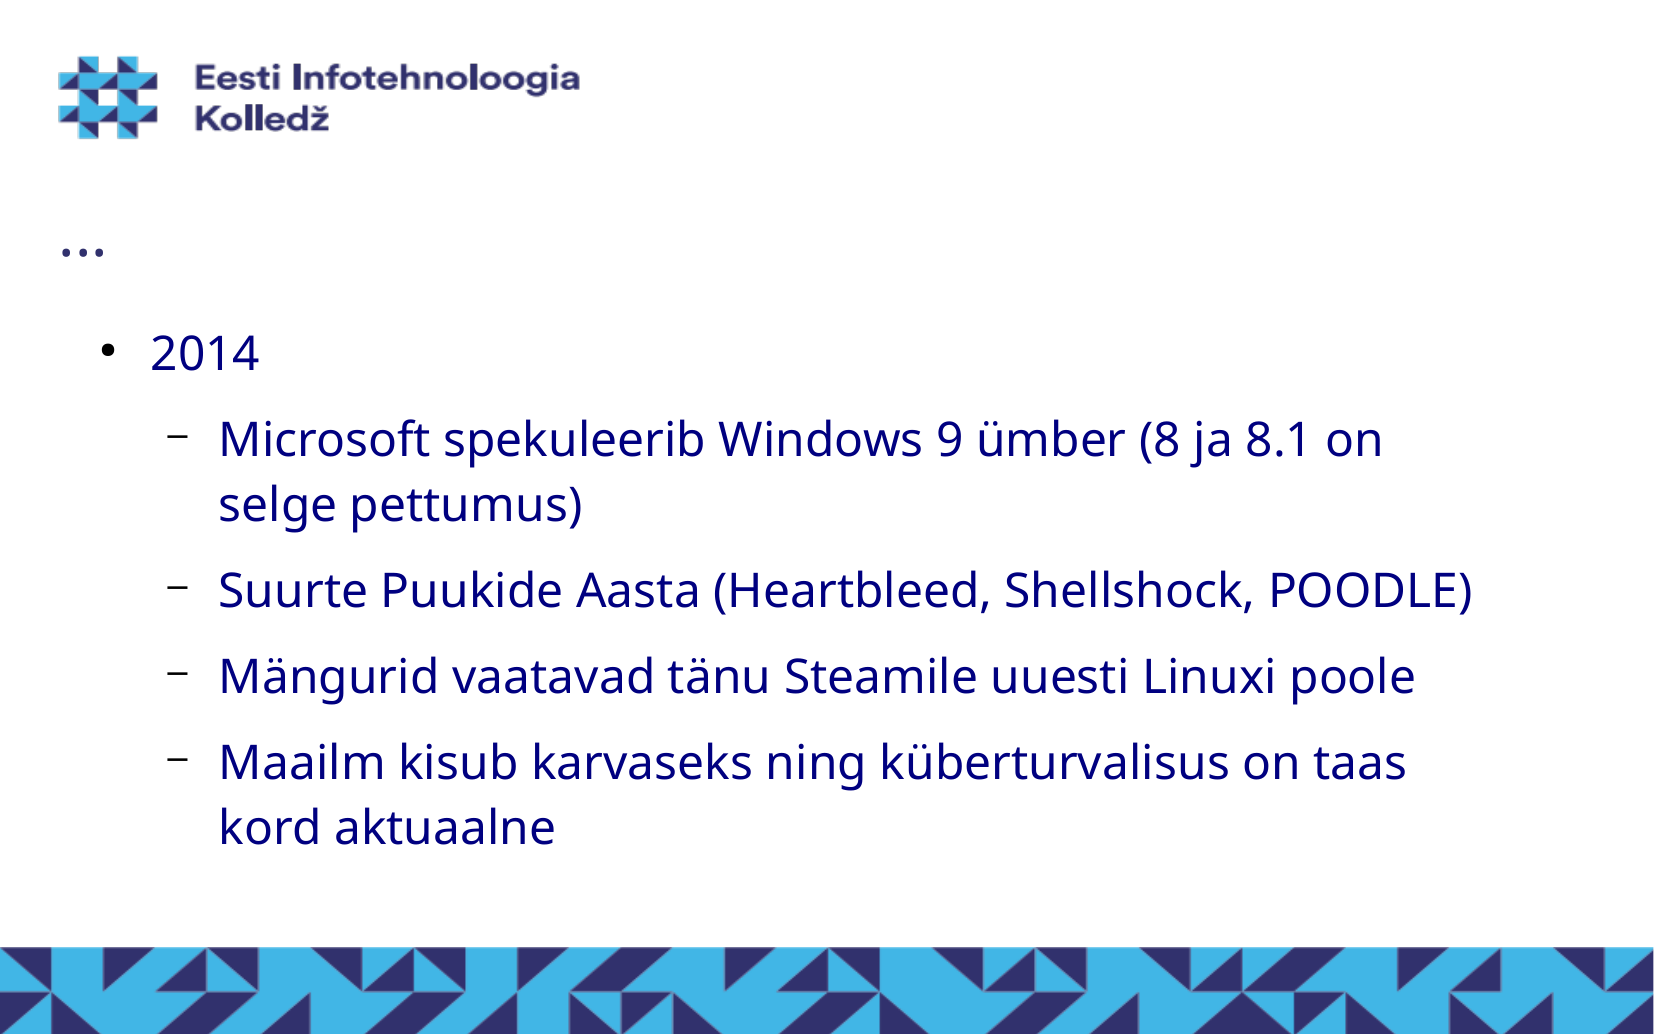

# ...
2014
Microsoft spekuleerib Windows 9 ümber (8 ja 8.1 on selge pettumus)
Suurte Puukide Aasta (Heartbleed, Shellshock, POODLE)
Mängurid vaatavad tänu Steamile uuesti Linuxi poole
Maailm kisub karvaseks ning küberturvalisus on taas kord aktuaalne